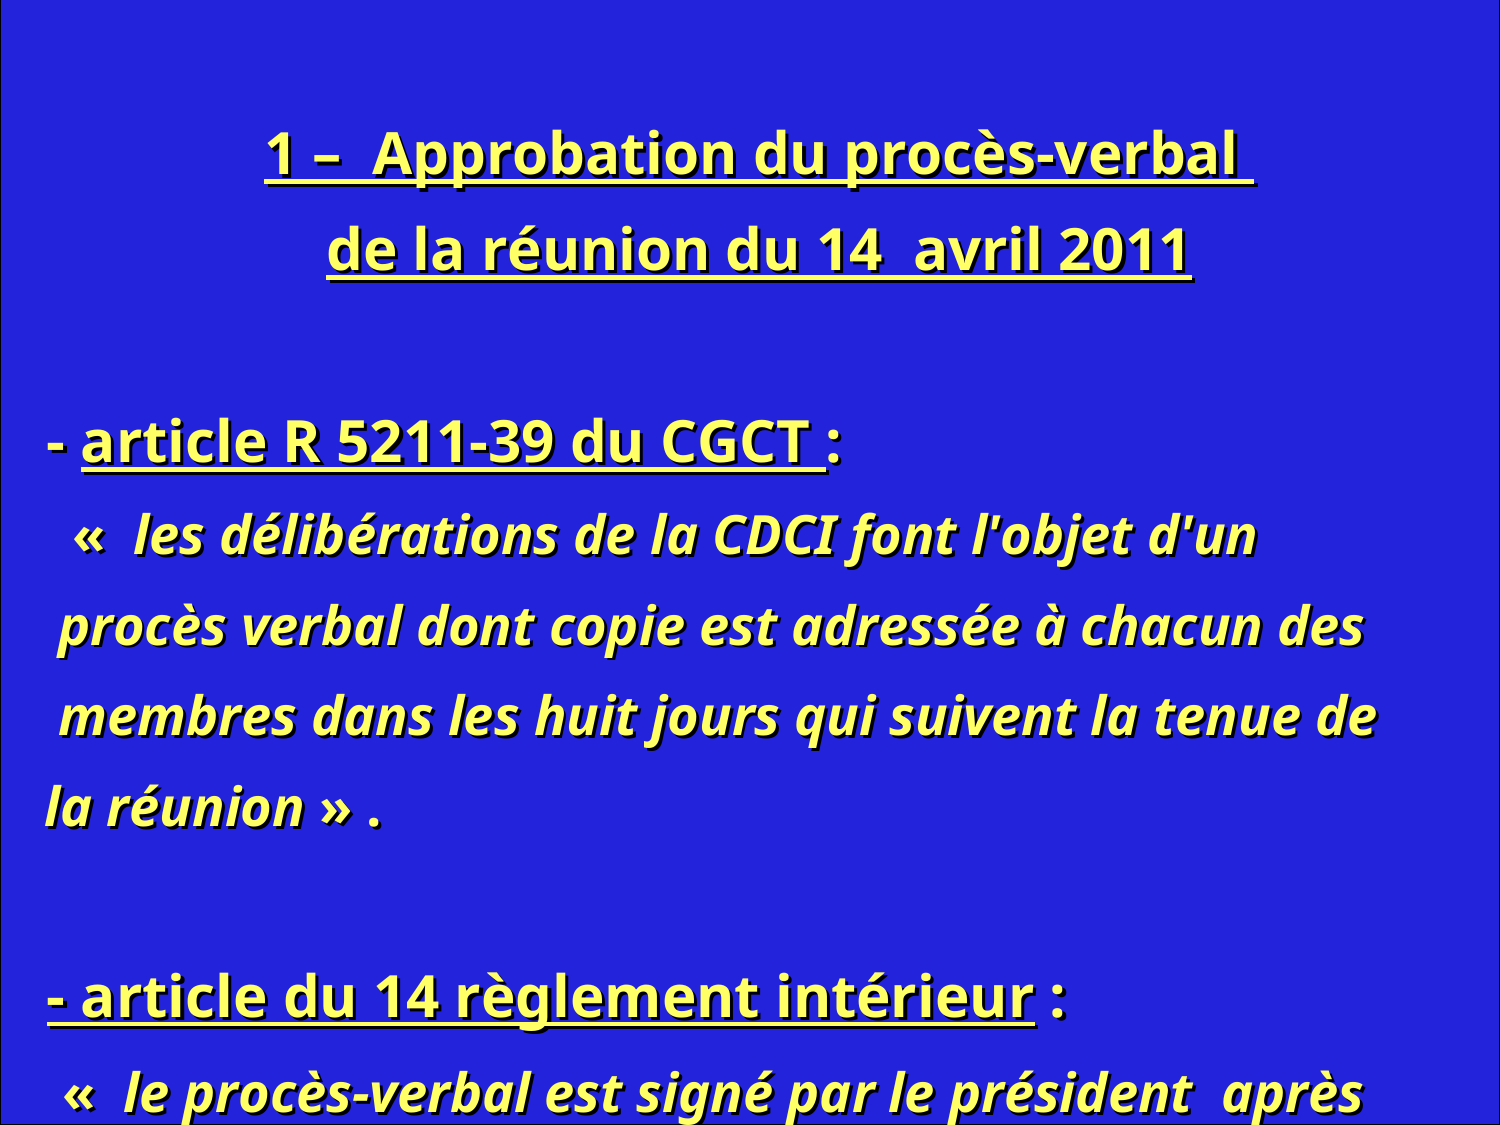

1 – Approbation du procès-verbal
de la réunion du 14 avril 2011
 - article R 5211-39 du CGCT :
 «  les délibérations de la CDCI font l'objet d'un
 procès verbal dont copie est adressée à chacun des
 membres dans les huit jours qui suivent la tenue de
 la réunion » .
 - article du 14 règlement intérieur :
 «  le procès-verbal est signé par le président après
 avis du rapporteur général »
#